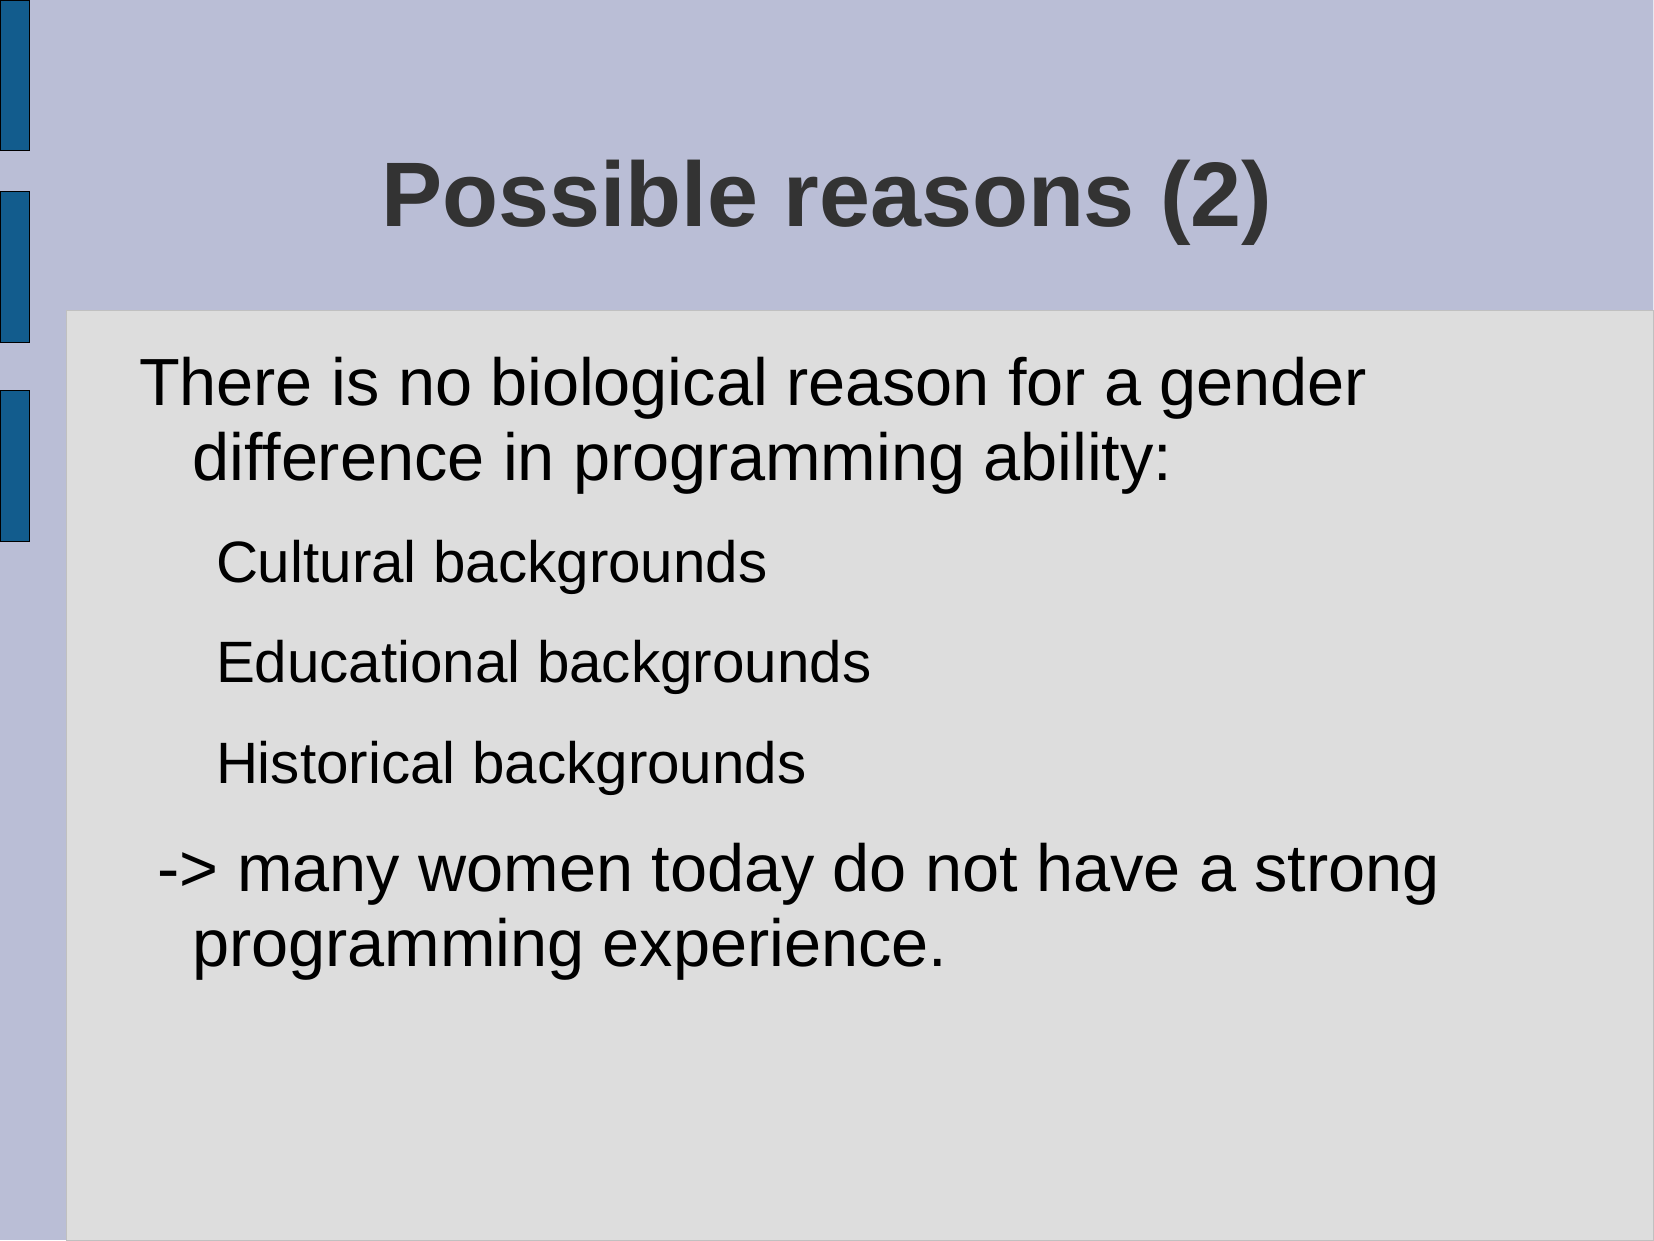

# Possible reasons (2)
There is no biological reason for a gender difference in programming ability:
Cultural backgrounds
Educational backgrounds
Historical backgrounds
 -> many women today do not have a strong programming experience.